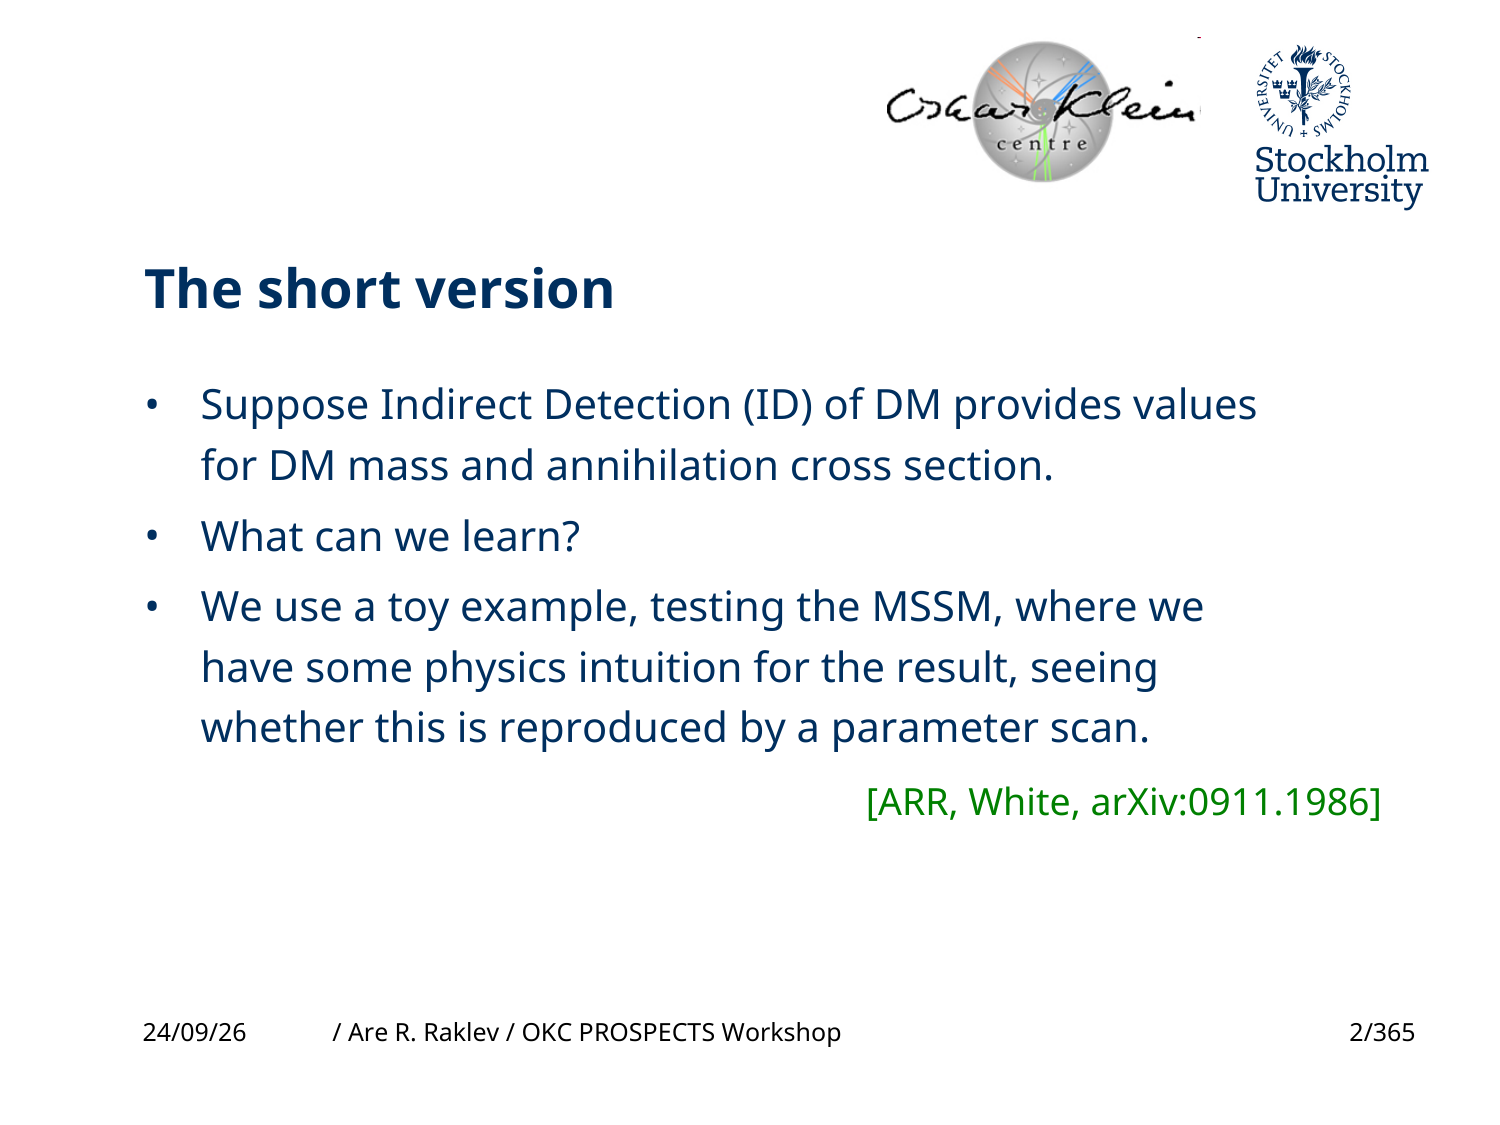

# The short version
Suppose Indirect Detection (ID) of DM provides values for DM mass and annihilation cross section.
What can we learn?
We use a toy example, testing the MSSM, where we have some physics intuition for the result, seeing whether this is reproduced by a parameter scan.
[ARR, White, arXiv:0911.1986]
08/12/09
Are R. Raklev / OKC PROSPECTS Workshop
2